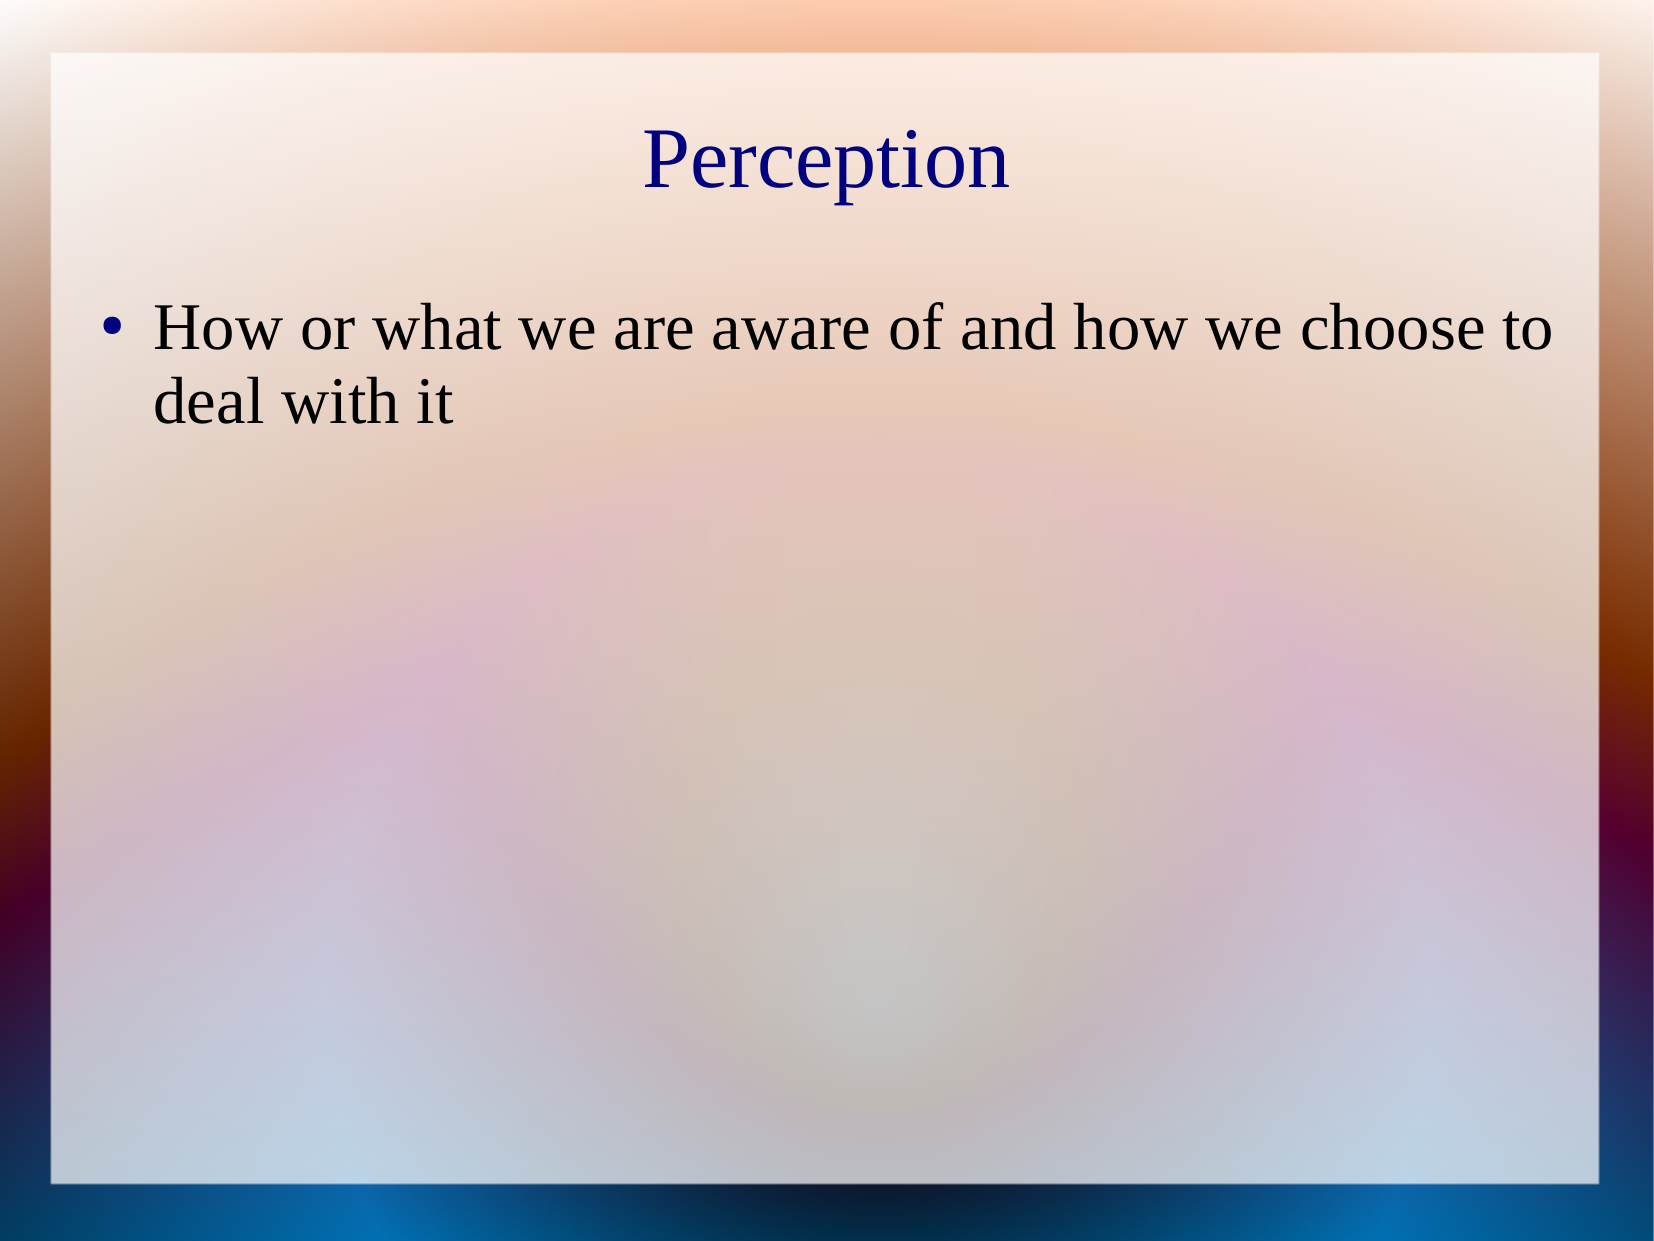

# Perception
How or what we are aware of and how we choose to deal with it